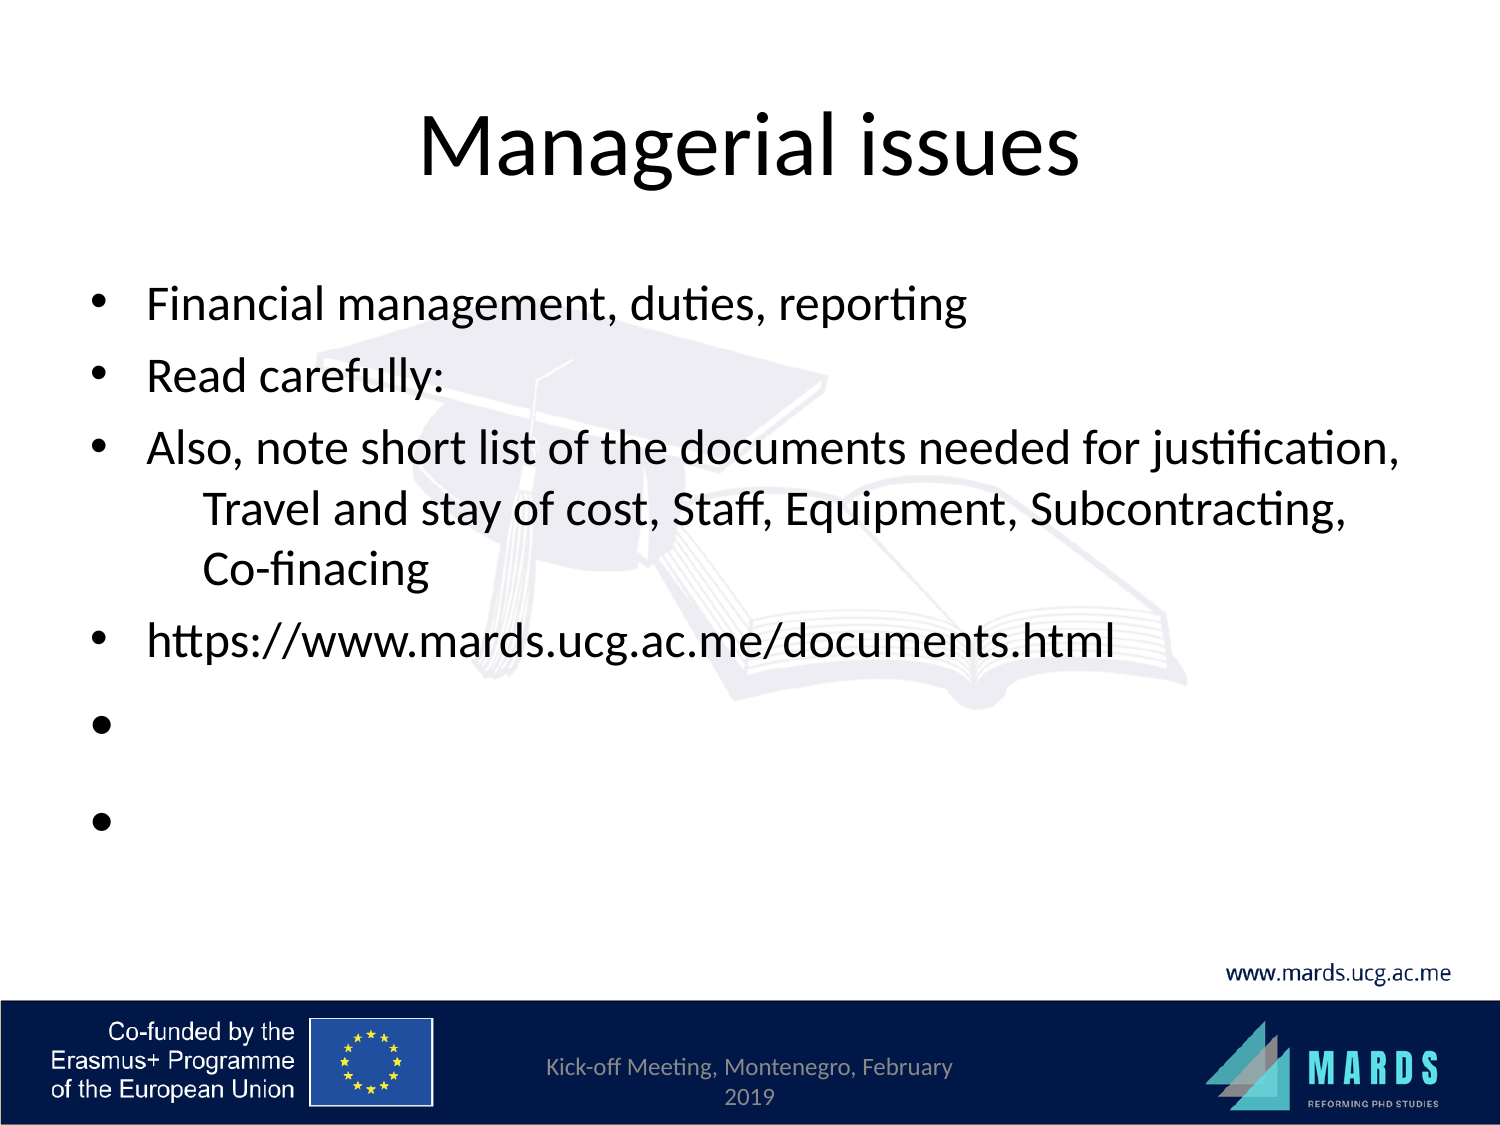

# Managerial issues
Financial management, duties, reporting
Read carefully:
Also, note short list of the documents needed for justification, Travel and stay of cost, Staff, Equipment, Subcontracting, Co-finacing
https://www.mards.ucg.ac.me/documents.html
Kick-off Meeting, Montenegro, February 2019